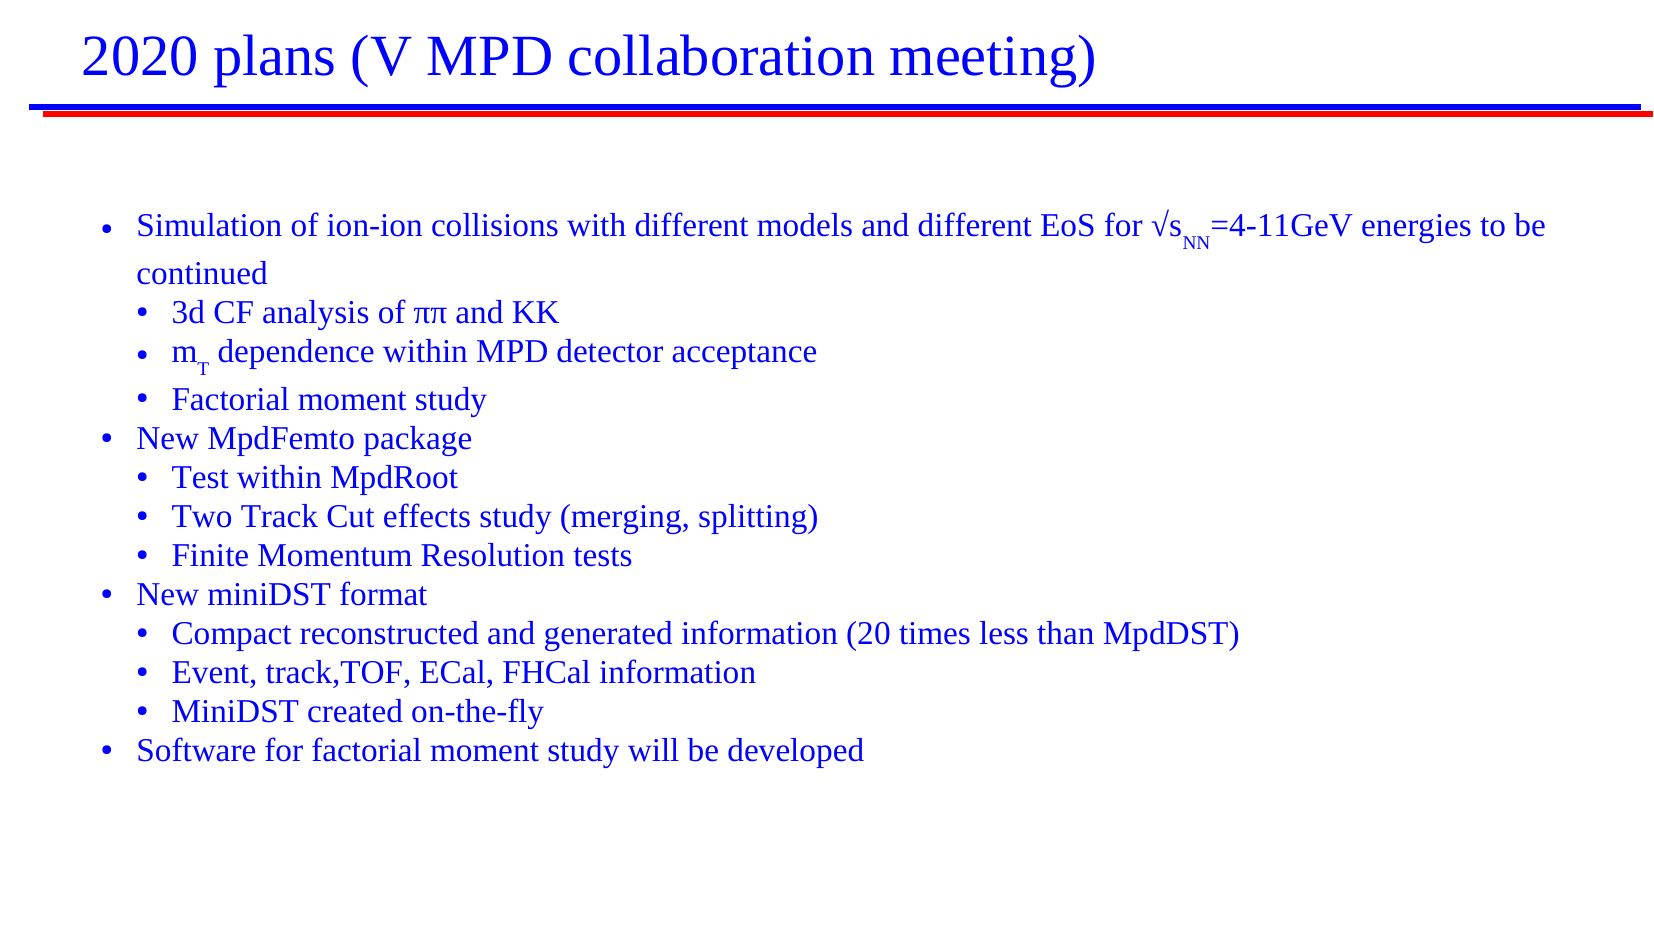

2020 plans (V MPD collaboration meeting)
Simulation of ion-ion collisions with different models and different EoS for √s
=4-11GeV energies to be
●
NN
continued
3d CF analysis of ππ and KK
●
m
 dependence within MPD detector acceptance
●
T
Factorial moment study
●
New MpdFemto package
●
Test within MpdRoot
●
Two Track Cut effects study (merging, splitting)
●
Finite Momentum Resolution tests
●
New miniDST format
●
Compact reconstructed and generated information (20 times less than MpdDST)
●
Event, track,TOF, ECal, FHCal information
●
MiniDST created on-the-fly
●
Software for factorial moment study will be developed
●
24 Apr 2020
V MPD Collaboration meeting
17